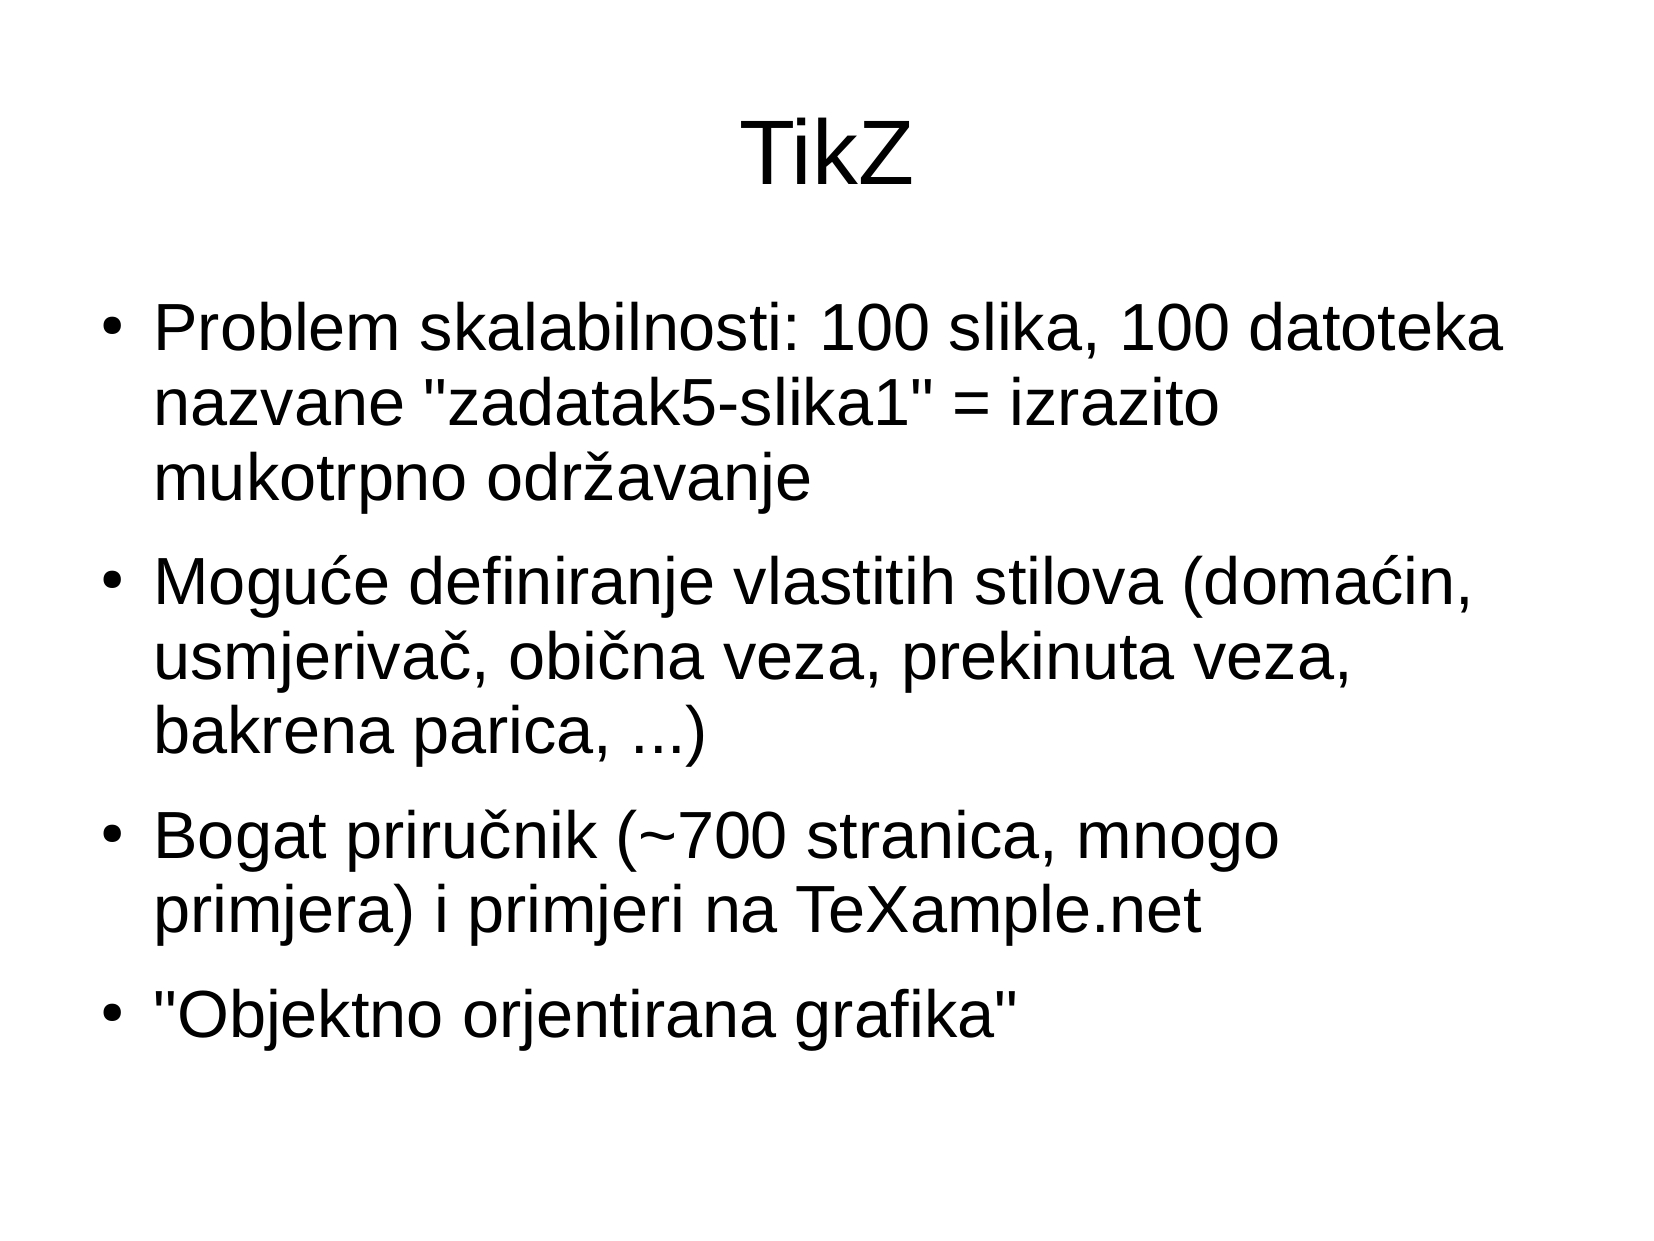

# TikZ
Problem skalabilnosti: 100 slika, 100 datoteka nazvane "zadatak5-slika1" = izrazito mukotrpno održavanje
Moguće definiranje vlastitih stilova (domaćin, usmjerivač, obična veza, prekinuta veza, bakrena parica, ...)
Bogat priručnik (~700 stranica, mnogo primjera) i primjeri na TeXample.net
"Objektno orjentirana grafika"